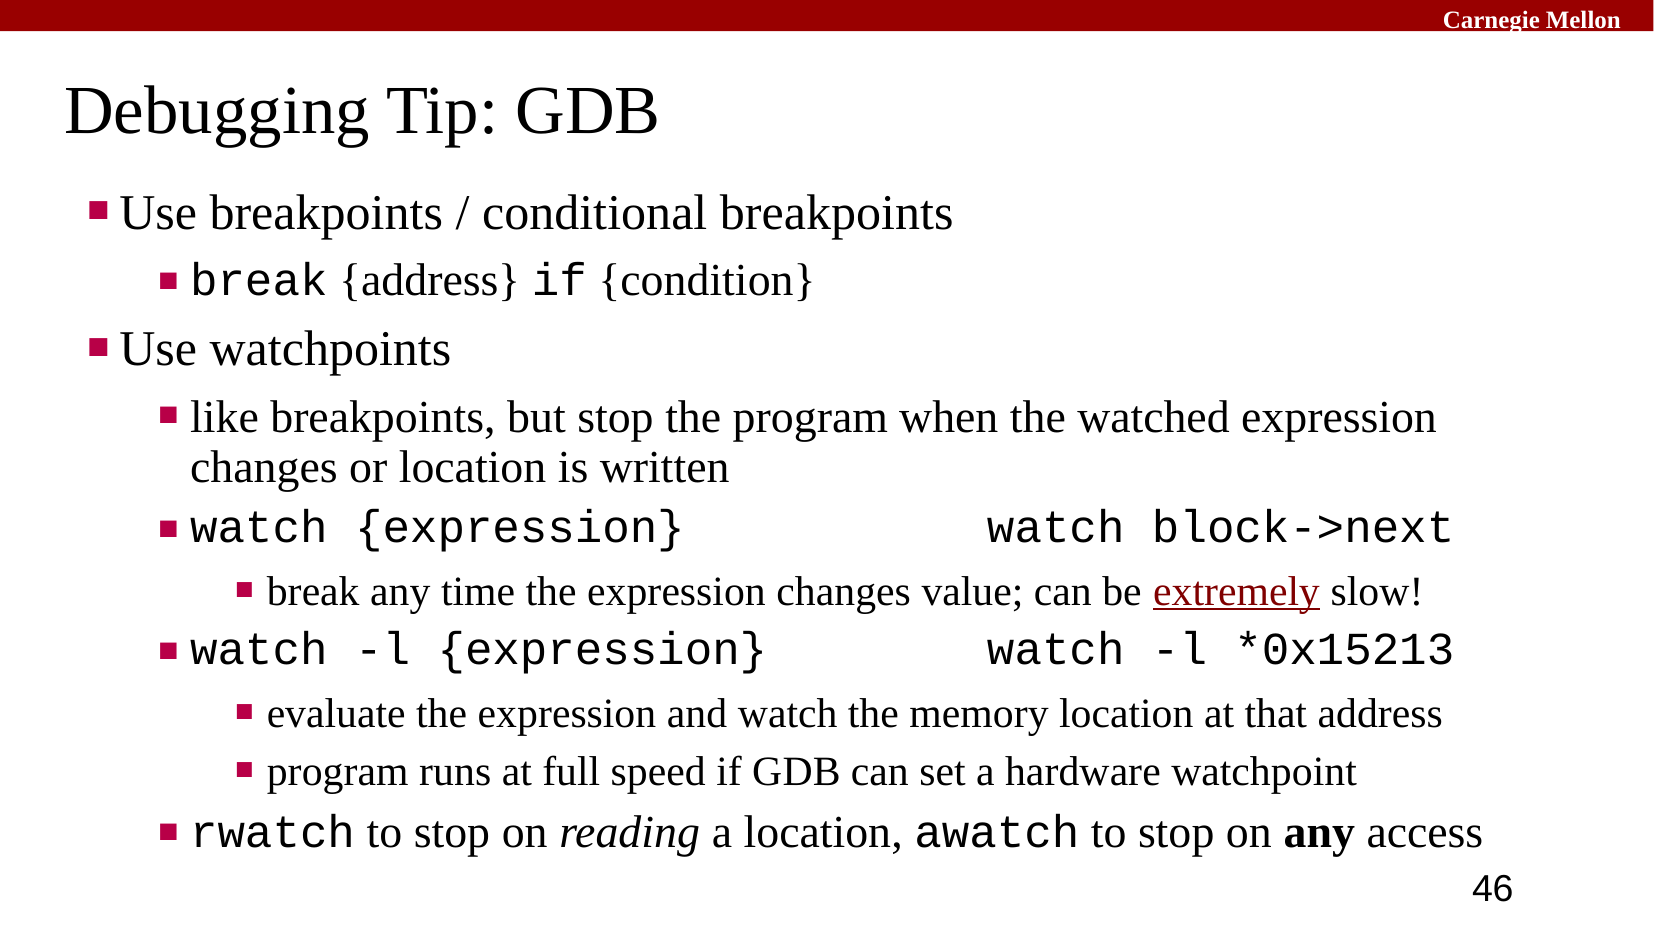

# Debugging Tip: GDB
Use breakpoints / conditional breakpoints
break {address} if {condition}
Use watchpoints
like breakpoints, but stop the program when the watched expression changes or location is written
watch {expression} watch block->next
break any time the expression changes value; can be extremely slow!
watch -l {expression} watch -l *0x15213
evaluate the expression and watch the memory location at that address
program runs at full speed if GDB can set a hardware watchpoint
rwatch to stop on reading a location, awatch to stop on any access